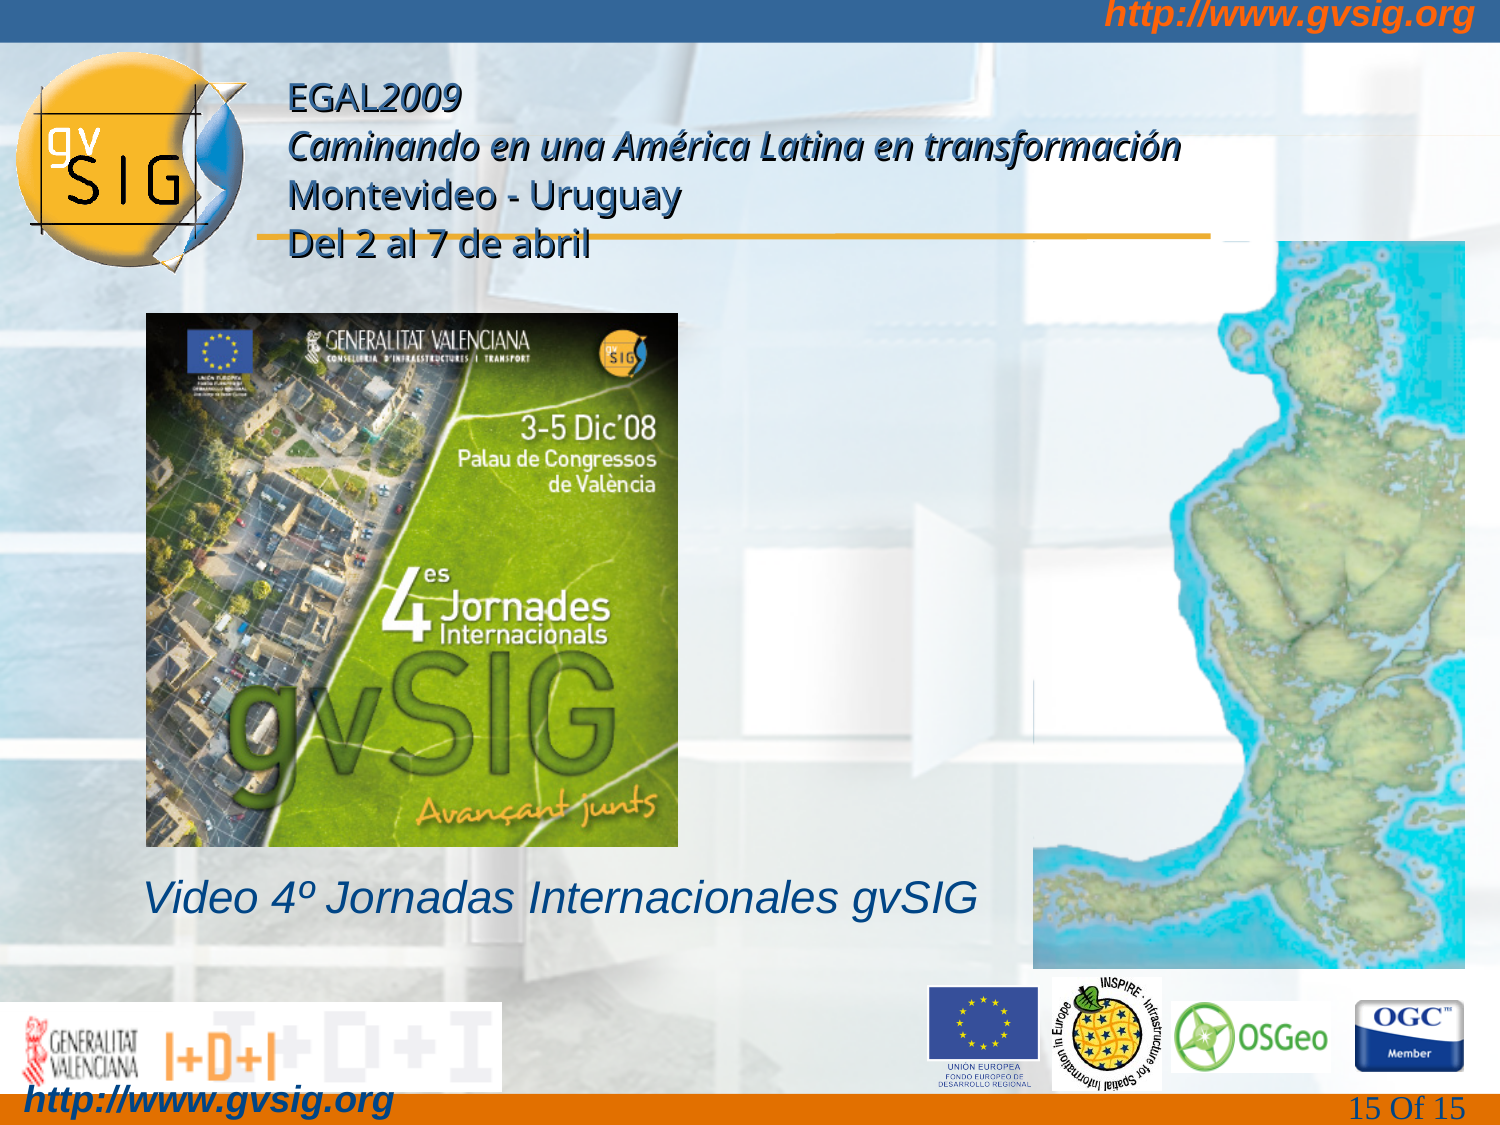

EGAL2009
Caminando en una América Latina en transformación
Montevideo - Uruguay
Del 2 al 7 de abril
Video 4º Jornadas Internacionales gvSIG
15